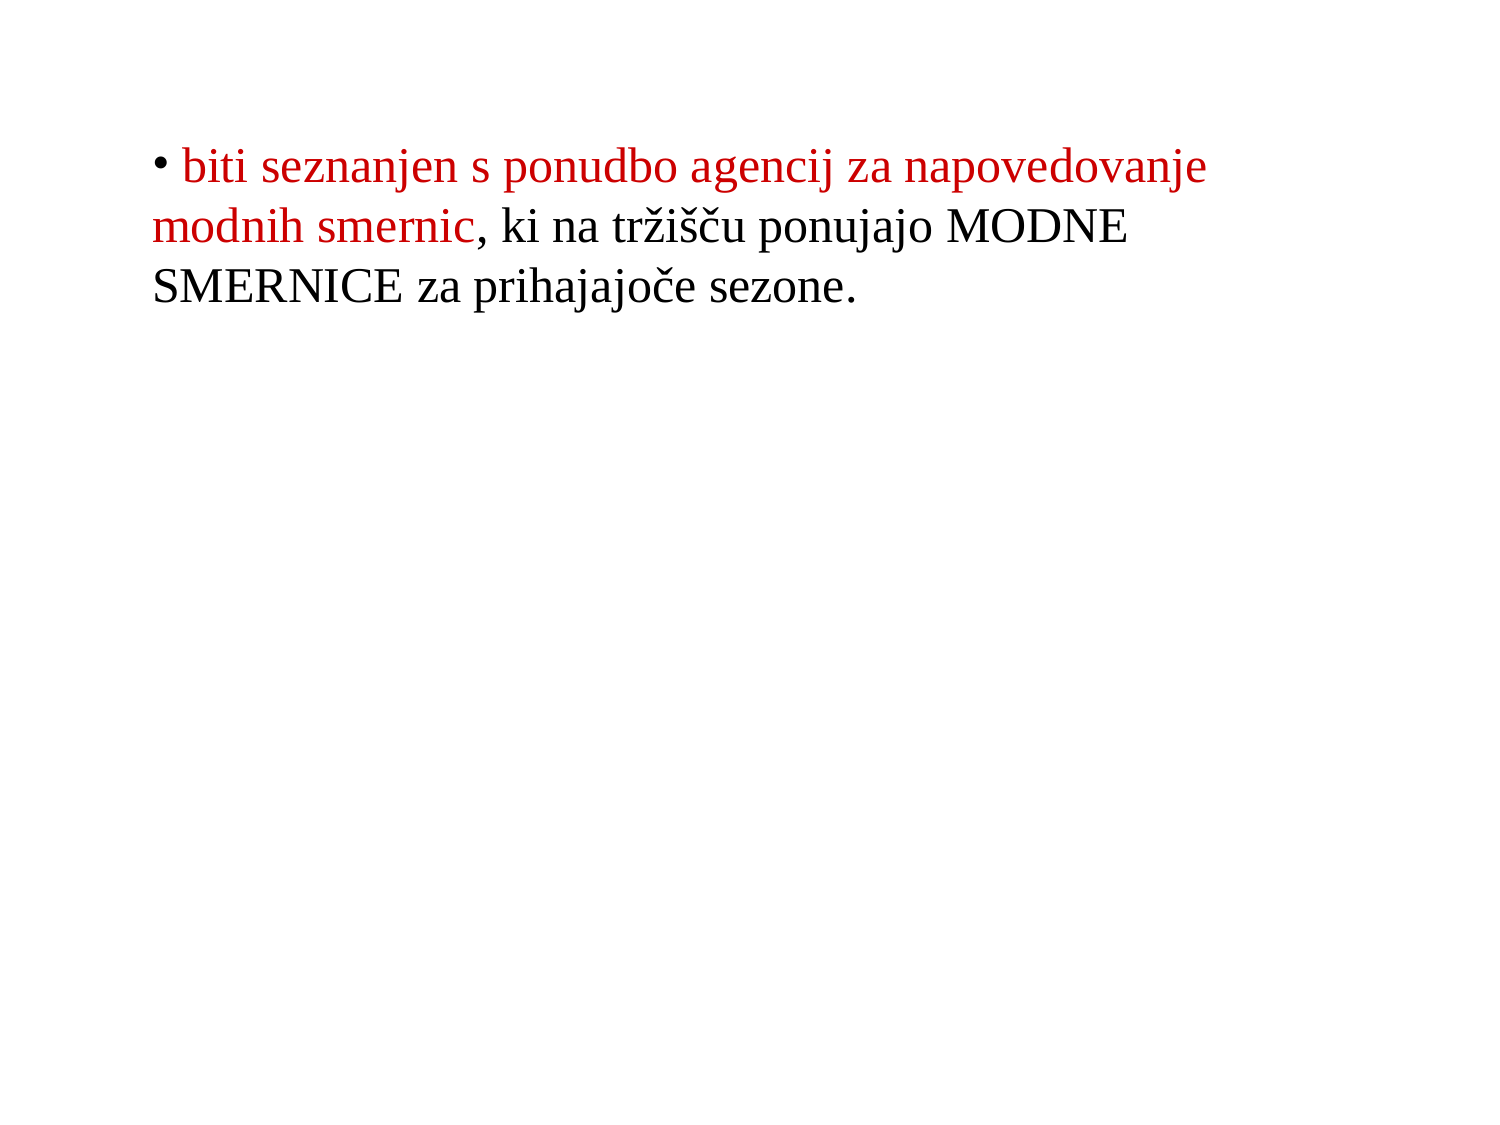

biti seznanjen s ponudbo agencij za napovedovanje modnih smernic, ki na tržišču ponujajo MODNE SMERNICE za prihajajoče sezone.